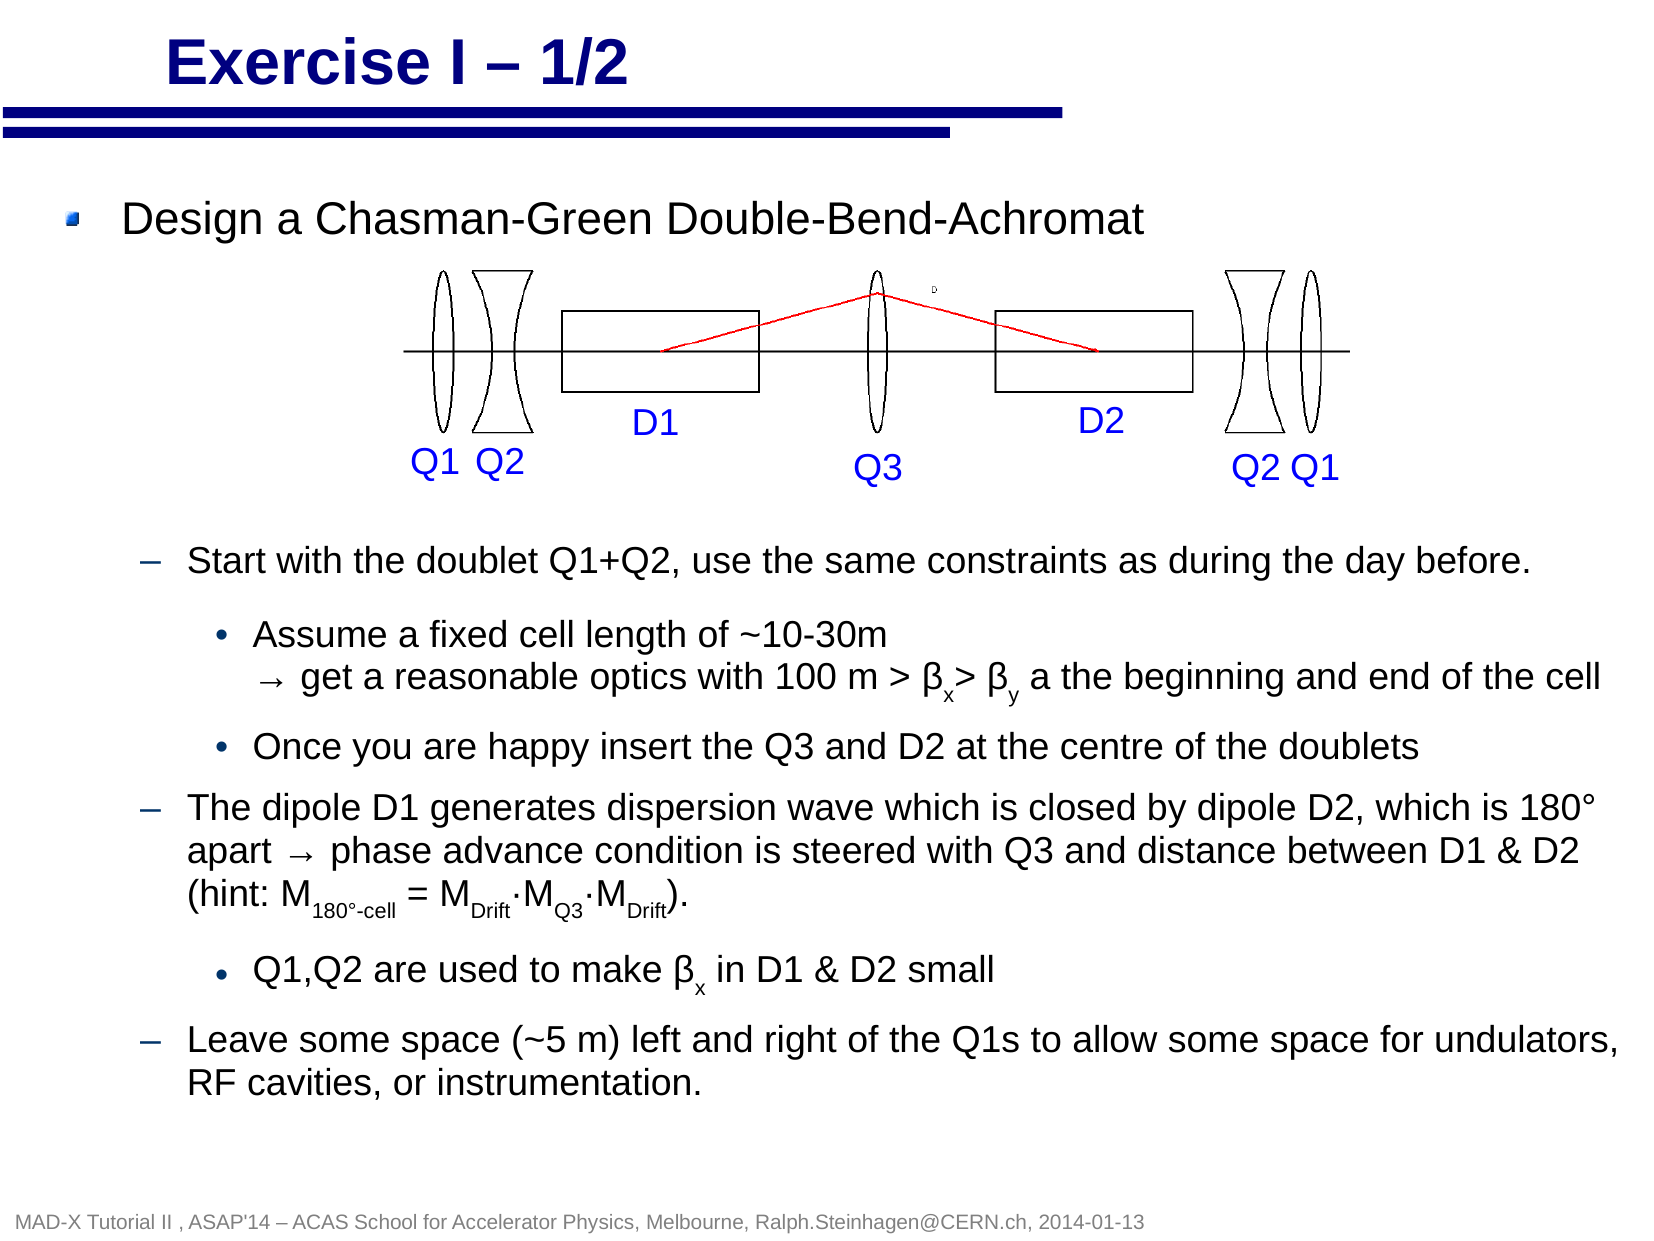

# Exercise I – 1/2
Design a Chasman-Green Double-Bend-Achromat
Start with the doublet Q1+Q2, use the same constraints as during the day before.
Assume a fixed cell length of ~10-30m 					 → get a reasonable optics with 100 m > βx> βy a the beginning and end of the cell
Once you are happy insert the Q3 and D2 at the centre of the doublets
The dipole D1 generates dispersion wave which is closed by dipole D2, which is 180° apart → phase advance condition is steered with Q3 and distance between D1 & D2 (hint: M180°-cell = MDrift·MQ3·MDrift).
Q1,Q2 are used to make βx in D1 & D2 small
Leave some space (~5 m) left and right of the Q1s to allow some space for undulators, RF cavities, or instrumentation.
D2
D1
Q1
Q2
Q3
Q2
Q1